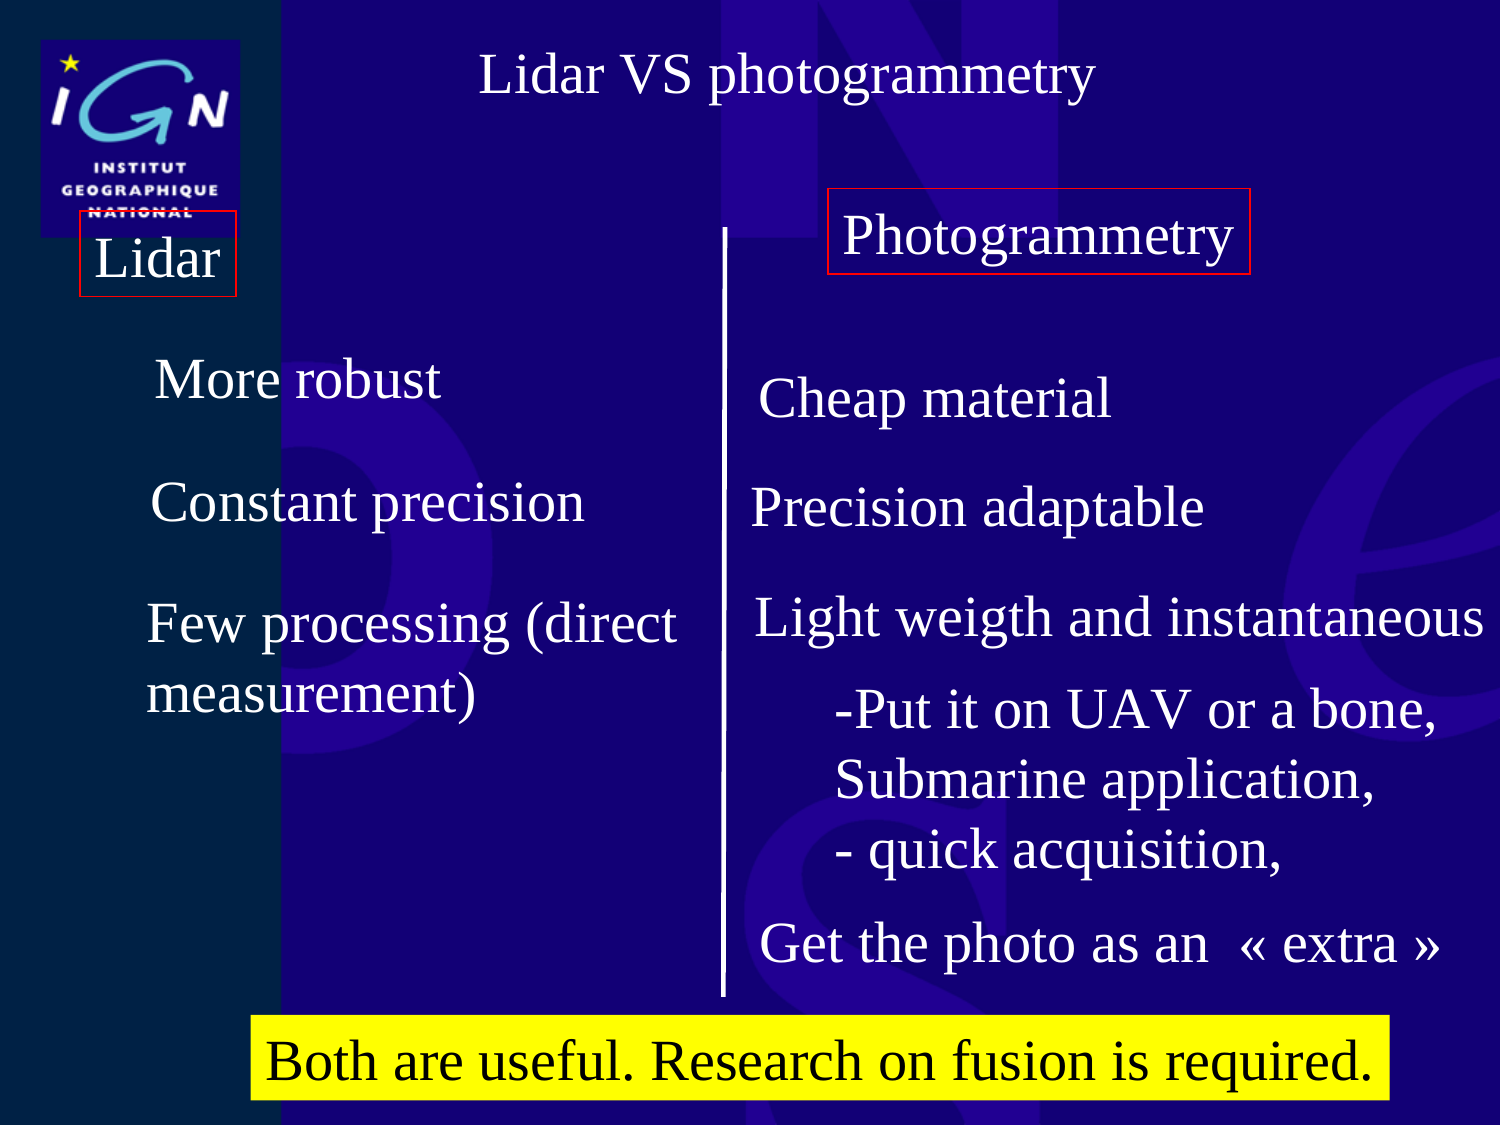

Lidar VS photogrammetry
Photogrammetry
Lidar
More robust
Cheap material
Constant precision
Precision adaptable
Light weigth and instantaneous
Few processing (direct
measurement)
-Put it on UAV or a bone,
Submarine application,
- quick acquisition,
Get the photo as an « extra »
Both are useful. Research on fusion is required.